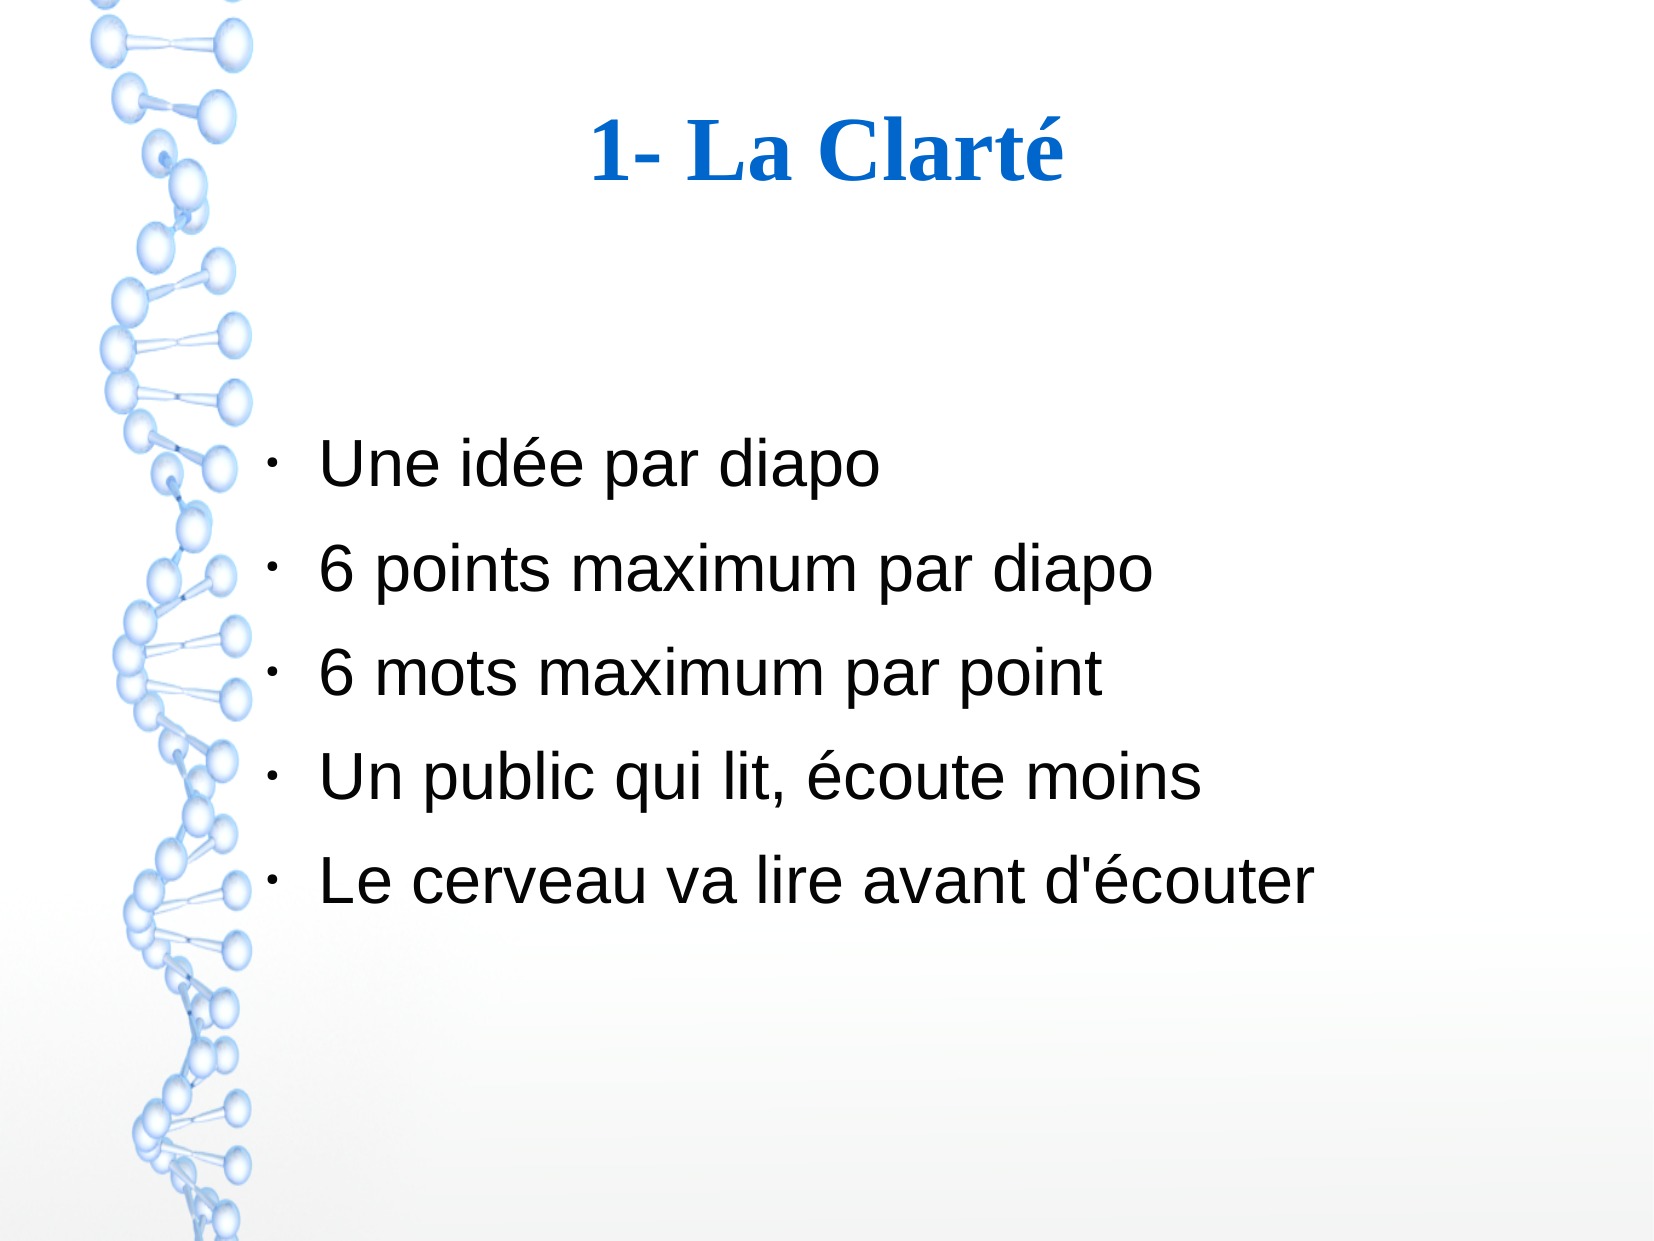

# 1- La Clarté
Une idée par diapo
6 points maximum par diapo
6 mots maximum par point
Un public qui lit, écoute moins
Le cerveau va lire avant d'écouter